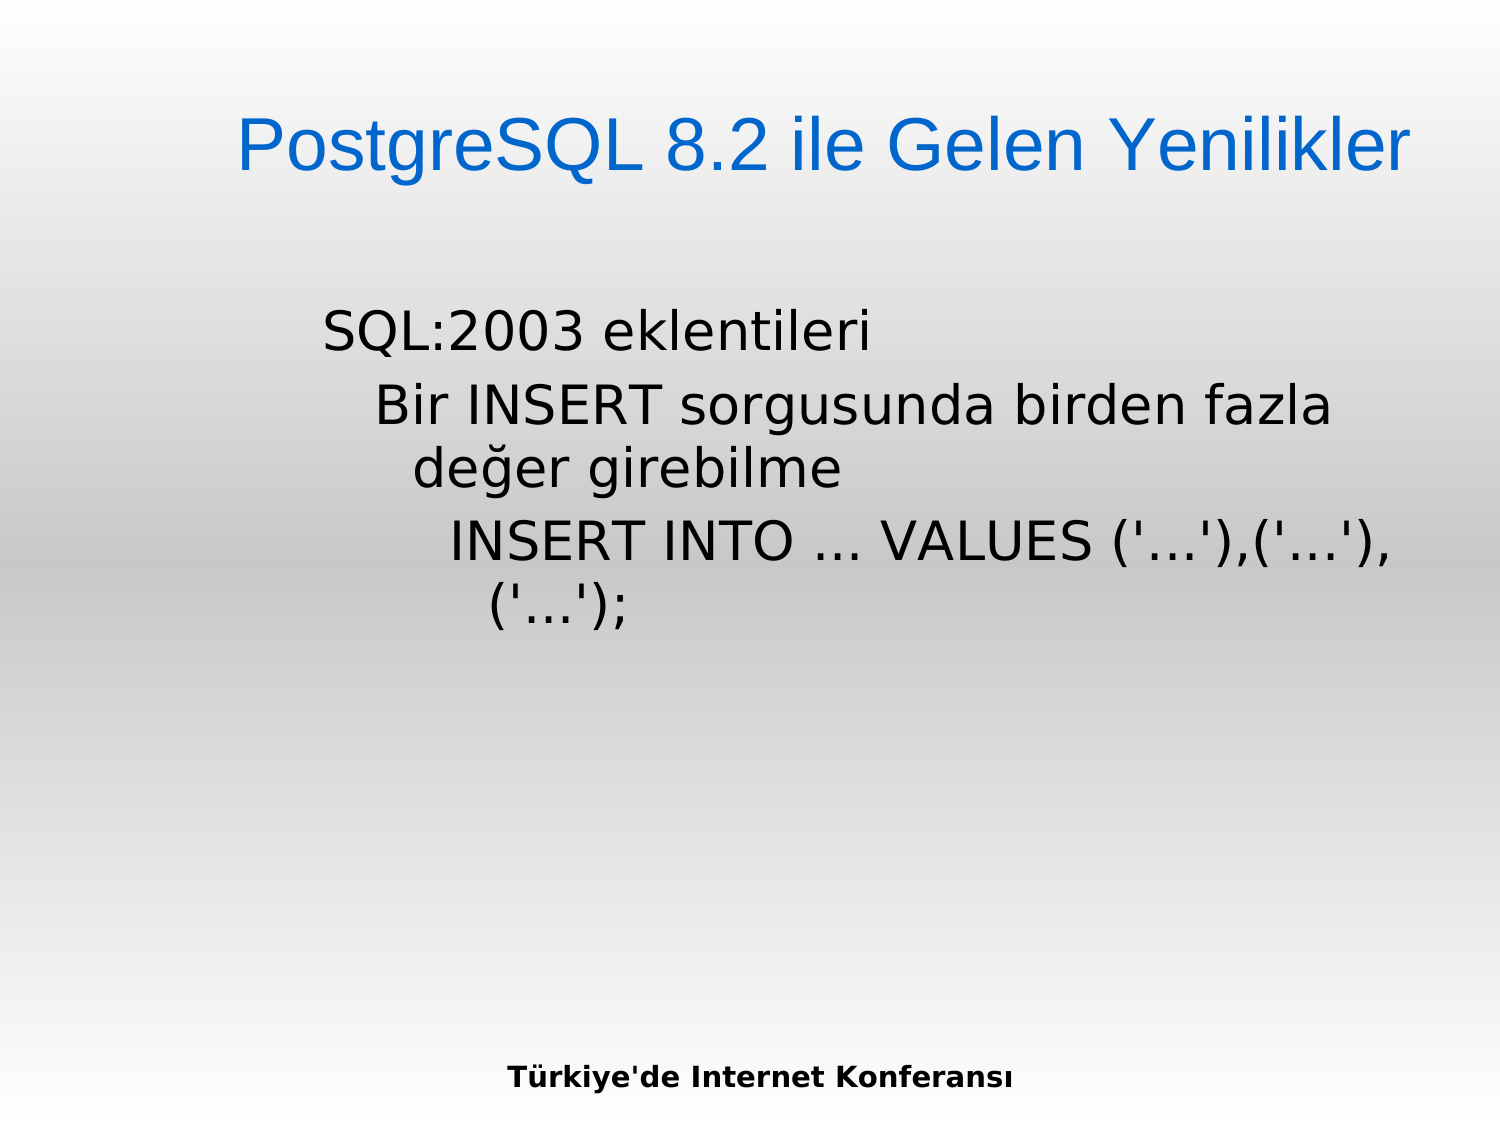

# PostgreSQL 8.2 ile Gelen Yenilikler
SQL:2003 eklentileri
Bir INSERT sorgusunda birden fazla değer girebilme
INSERT INTO ... VALUES ('...'),('...'),('...');